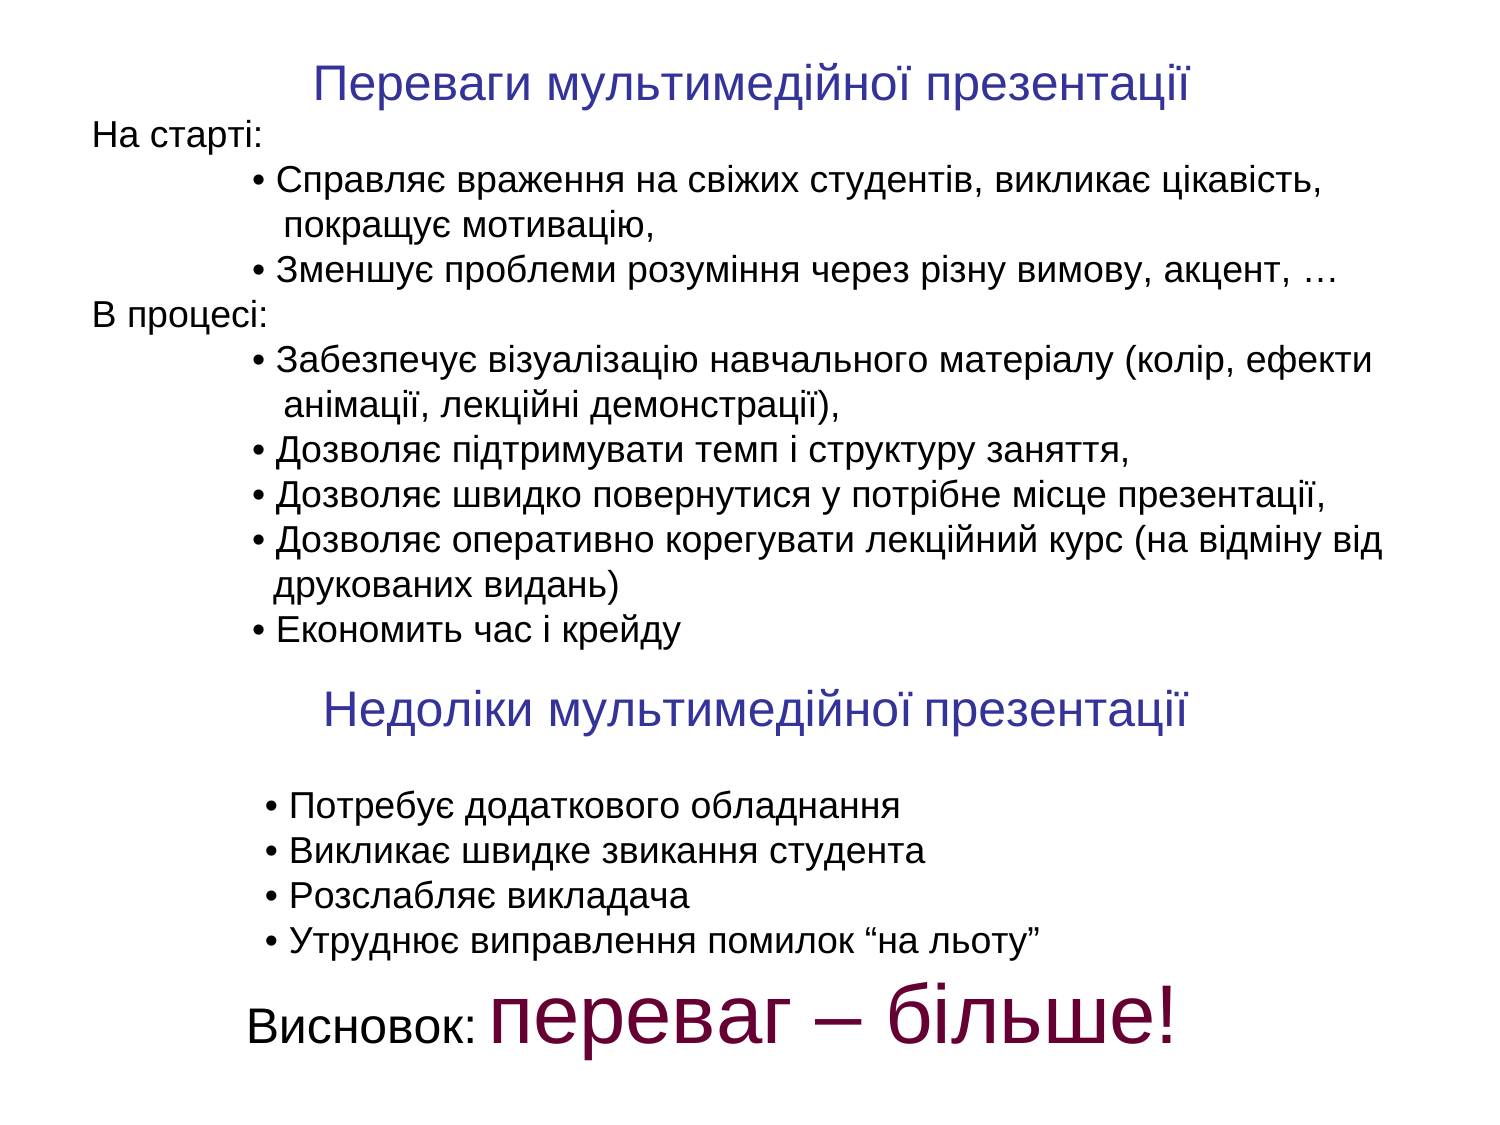

Переваги мультимедійної презентації
На старті:
	 • Справляє враження на свіжих студентів, викликає цікавість, 	 покращує мотивацію,
	 • Зменшує проблеми розуміння через різну вимову, акцент, …
В процесі:
	 • Забезпечує візуалізацію навчального матеріалу (колір, ефекти 	 анімації, лекційні демонстрації),
	 • Дозволяє підтримувати темп і структуру заняття,
	 • Дозволяє швидко повернутися у потрібне місце презентації,
	 • Дозволяє оперативно корегувати лекційний курс (на відміну від 	 друкованих видань)
	 • Економить час і крейду
Недоліки мультимедійної презентації
	• Потребує додаткового обладнання
	• Викликає швидке звикання студента
	• Розслабляє викладача
	• Утруднює виправлення помилок “на льоту”
Висновок: переваг – більше!